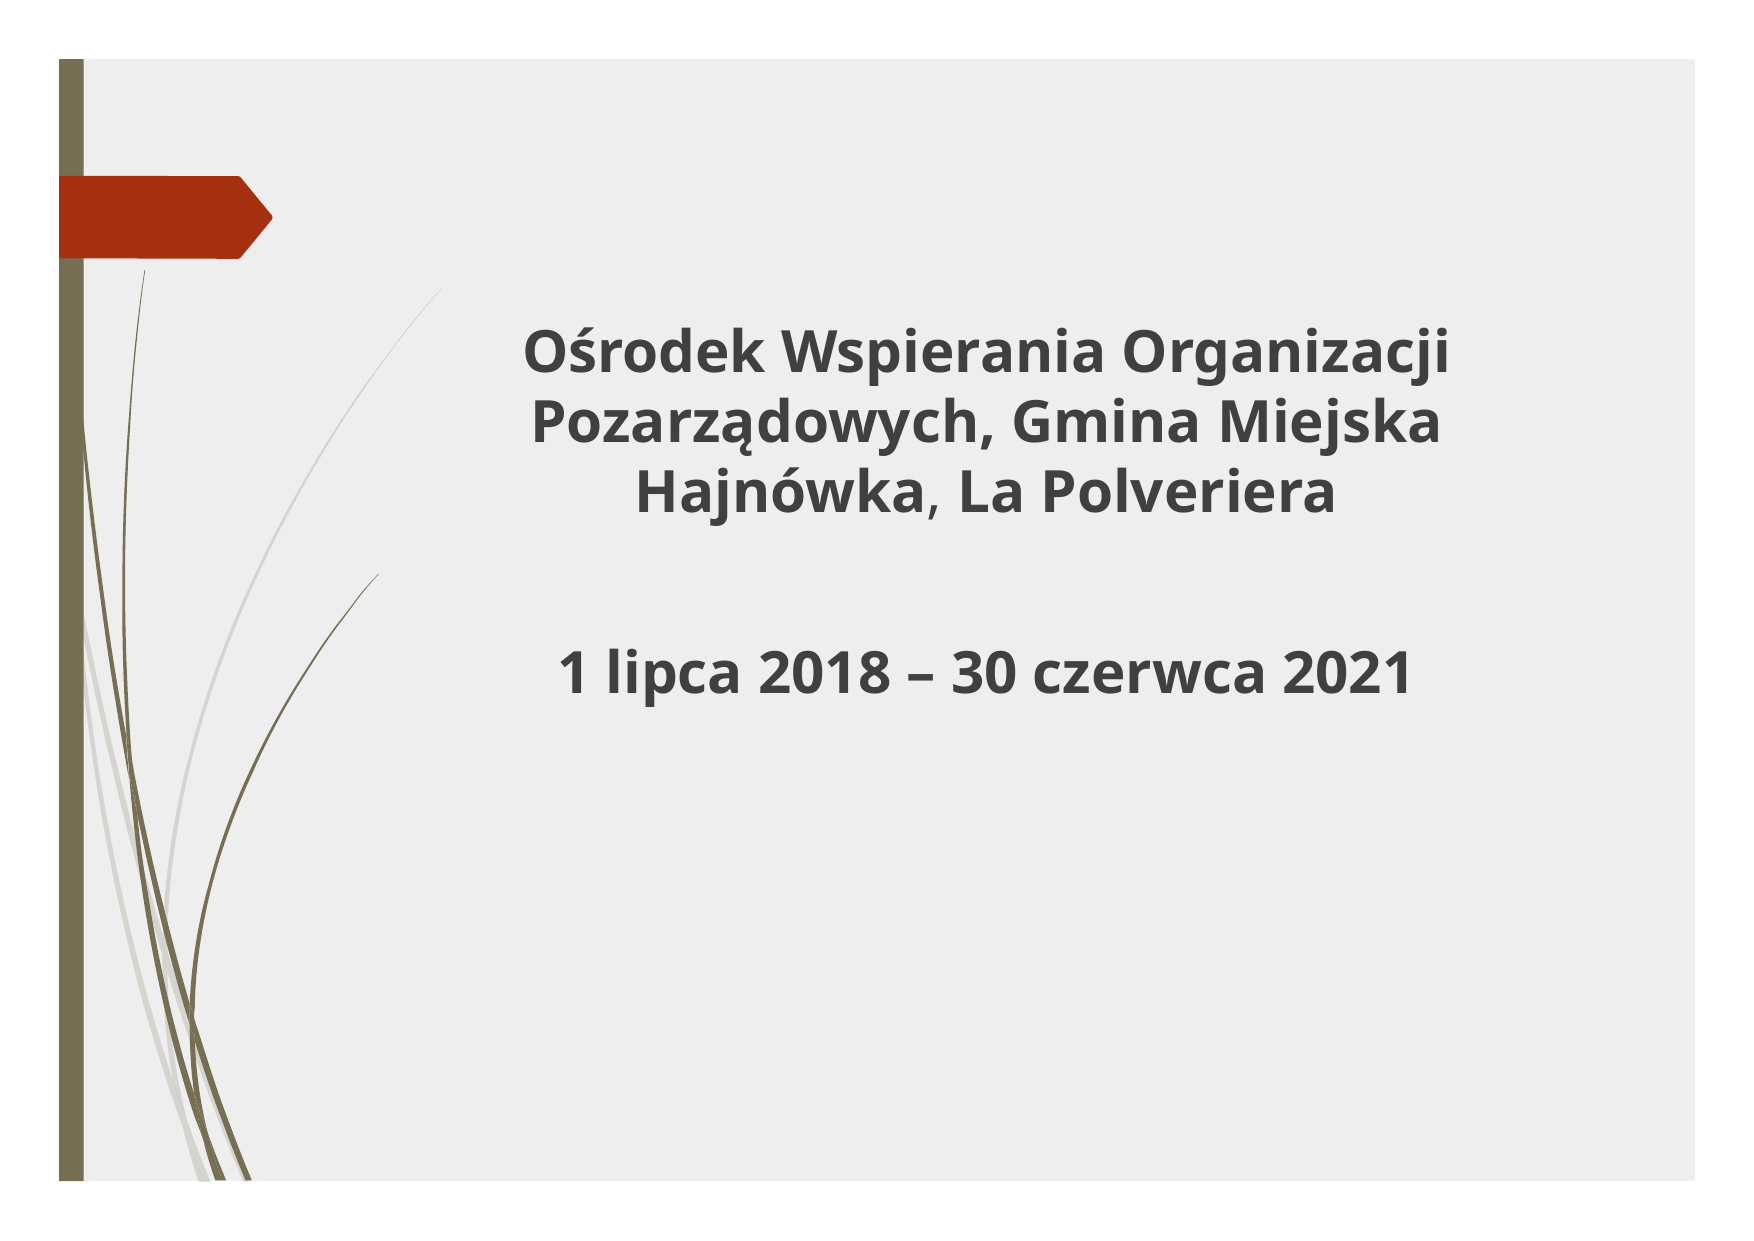

# Ośrodek Wspierania Organizacji Pozarządowych, Gmina Miejska Hajnówka, La Polveriera
1 lipca 2018 – 30 czerwca 2021